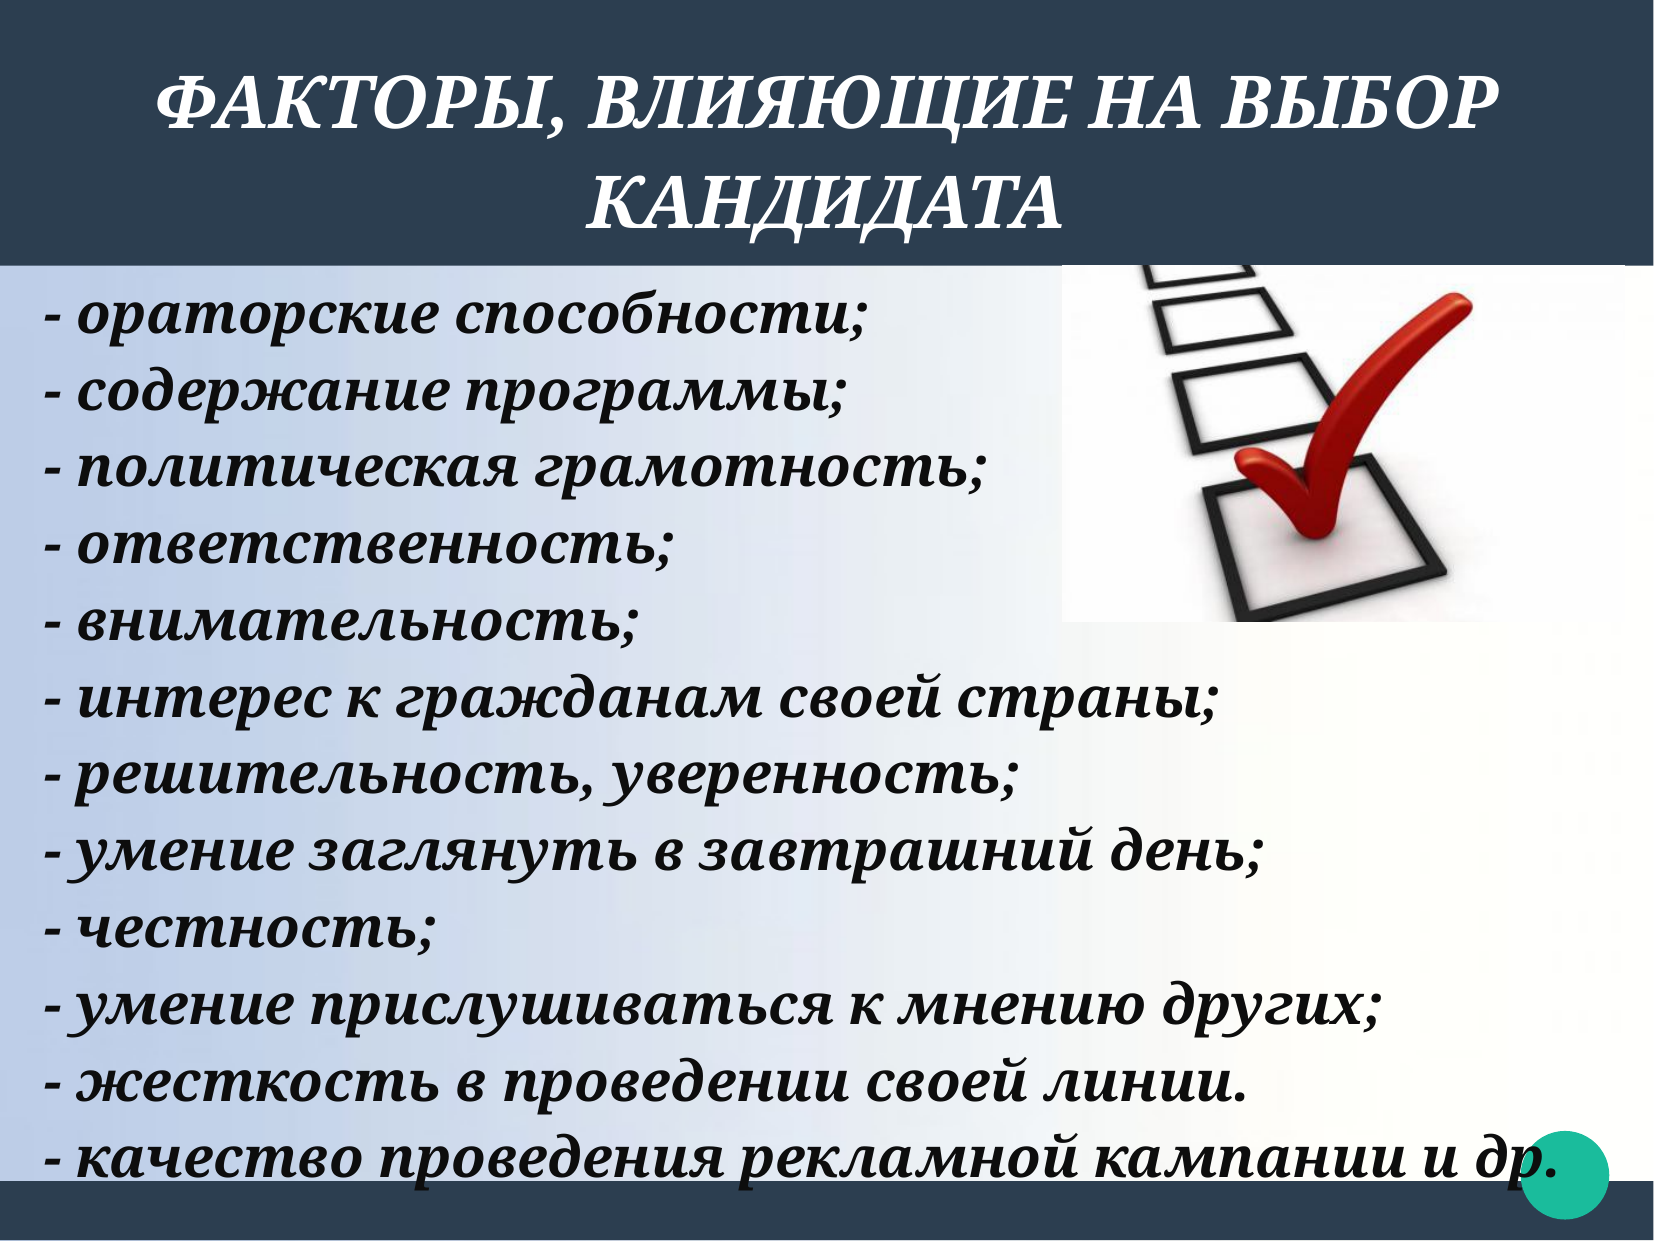

Факторы, влияющие на выбор кандидата
- ораторские способности;
- содержание программы;
- политическая грамотность;
- ответственность;
- внимательность;
- интерес к гражданам своей страны;
- решительность, уверенность;
- умение заглянуть в завтрашний день;
- честность;
- умение прислушиваться к мнению других;
- жесткость в проведении своей линии.
- качество проведения рекламной кампании и др.